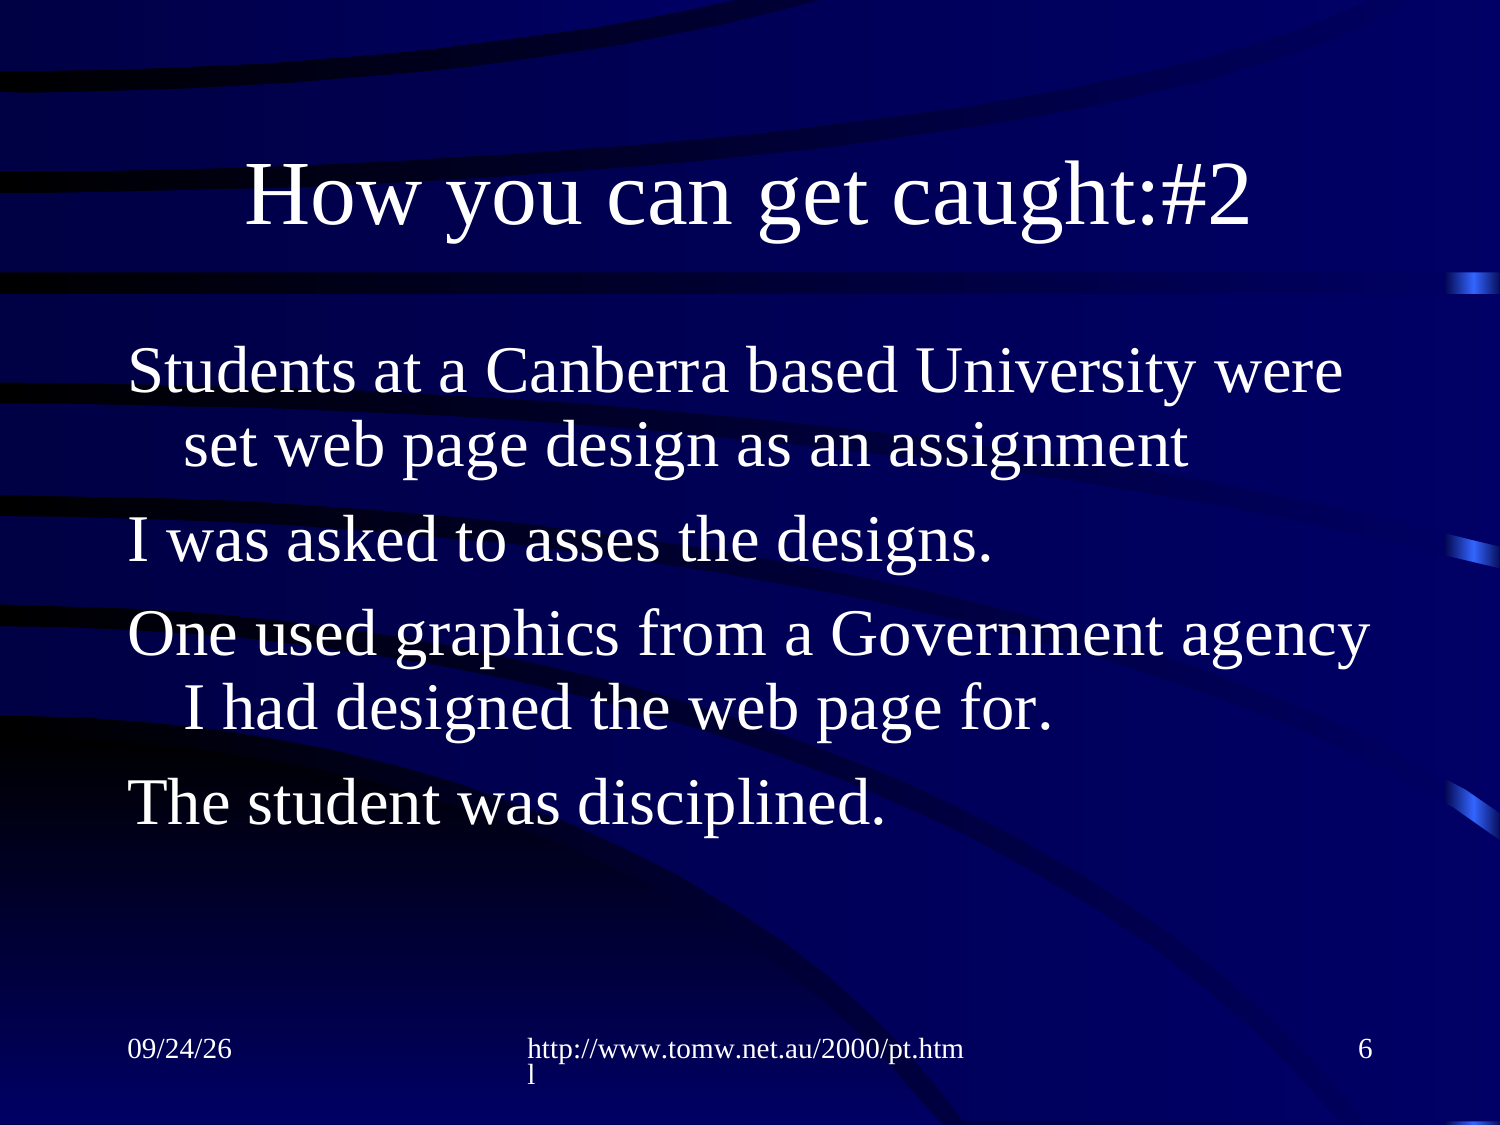

# How you can get caught:#2
Students at a Canberra based University were set web page design as an assignment
I was asked to asses the designs.
One used graphics from a Government agency I had designed the web page for.
The student was disciplined.
http://www.tomw.net.au/2000/pt.html
6